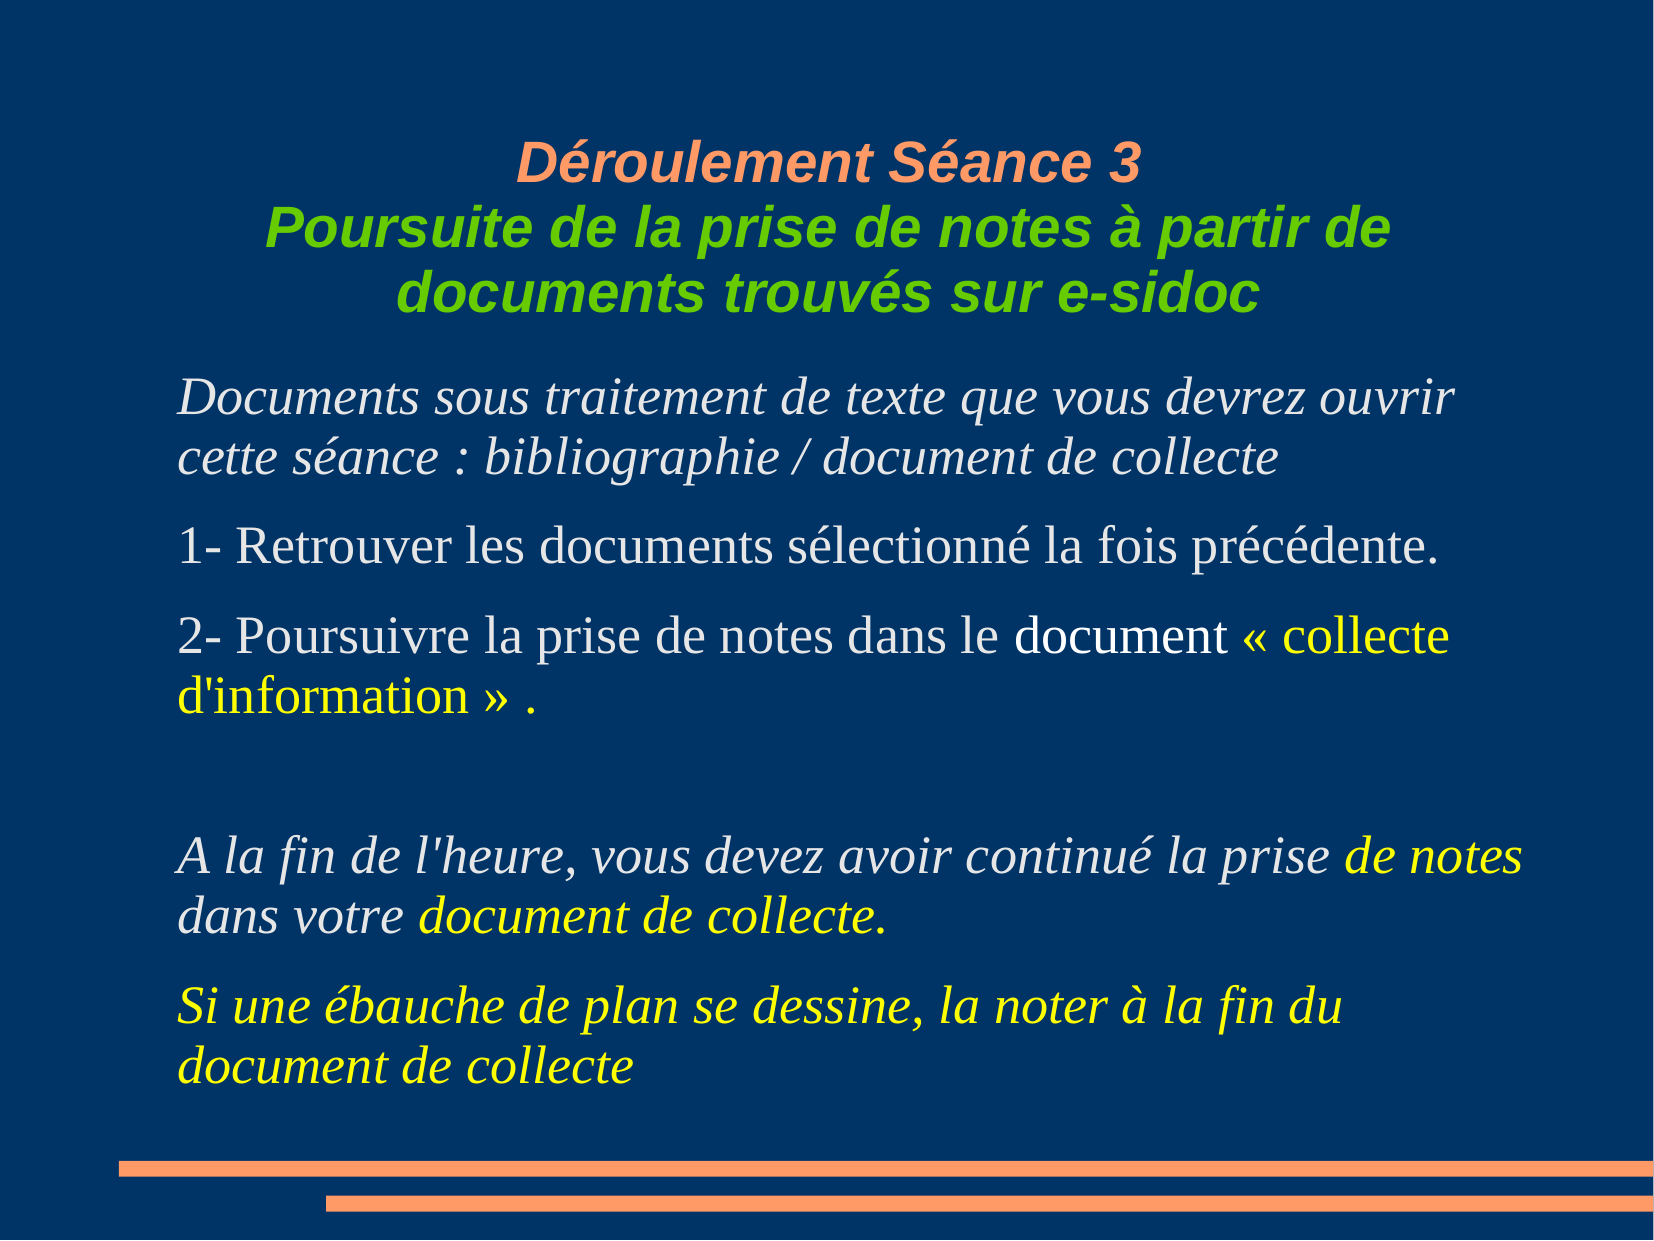

# Déroulement Séance 3 Poursuite de la prise de notes à partir de documents trouvés sur e-sidoc
Documents sous traitement de texte que vous devrez ouvrir cette séance : bibliographie / document de collecte
1- Retrouver les documents sélectionné la fois précédente.
2- Poursuivre la prise de notes dans le document « collecte d'information » .
A la fin de l'heure, vous devez avoir continué la prise de notes dans votre document de collecte.
Si une ébauche de plan se dessine, la noter à la fin du document de collecte